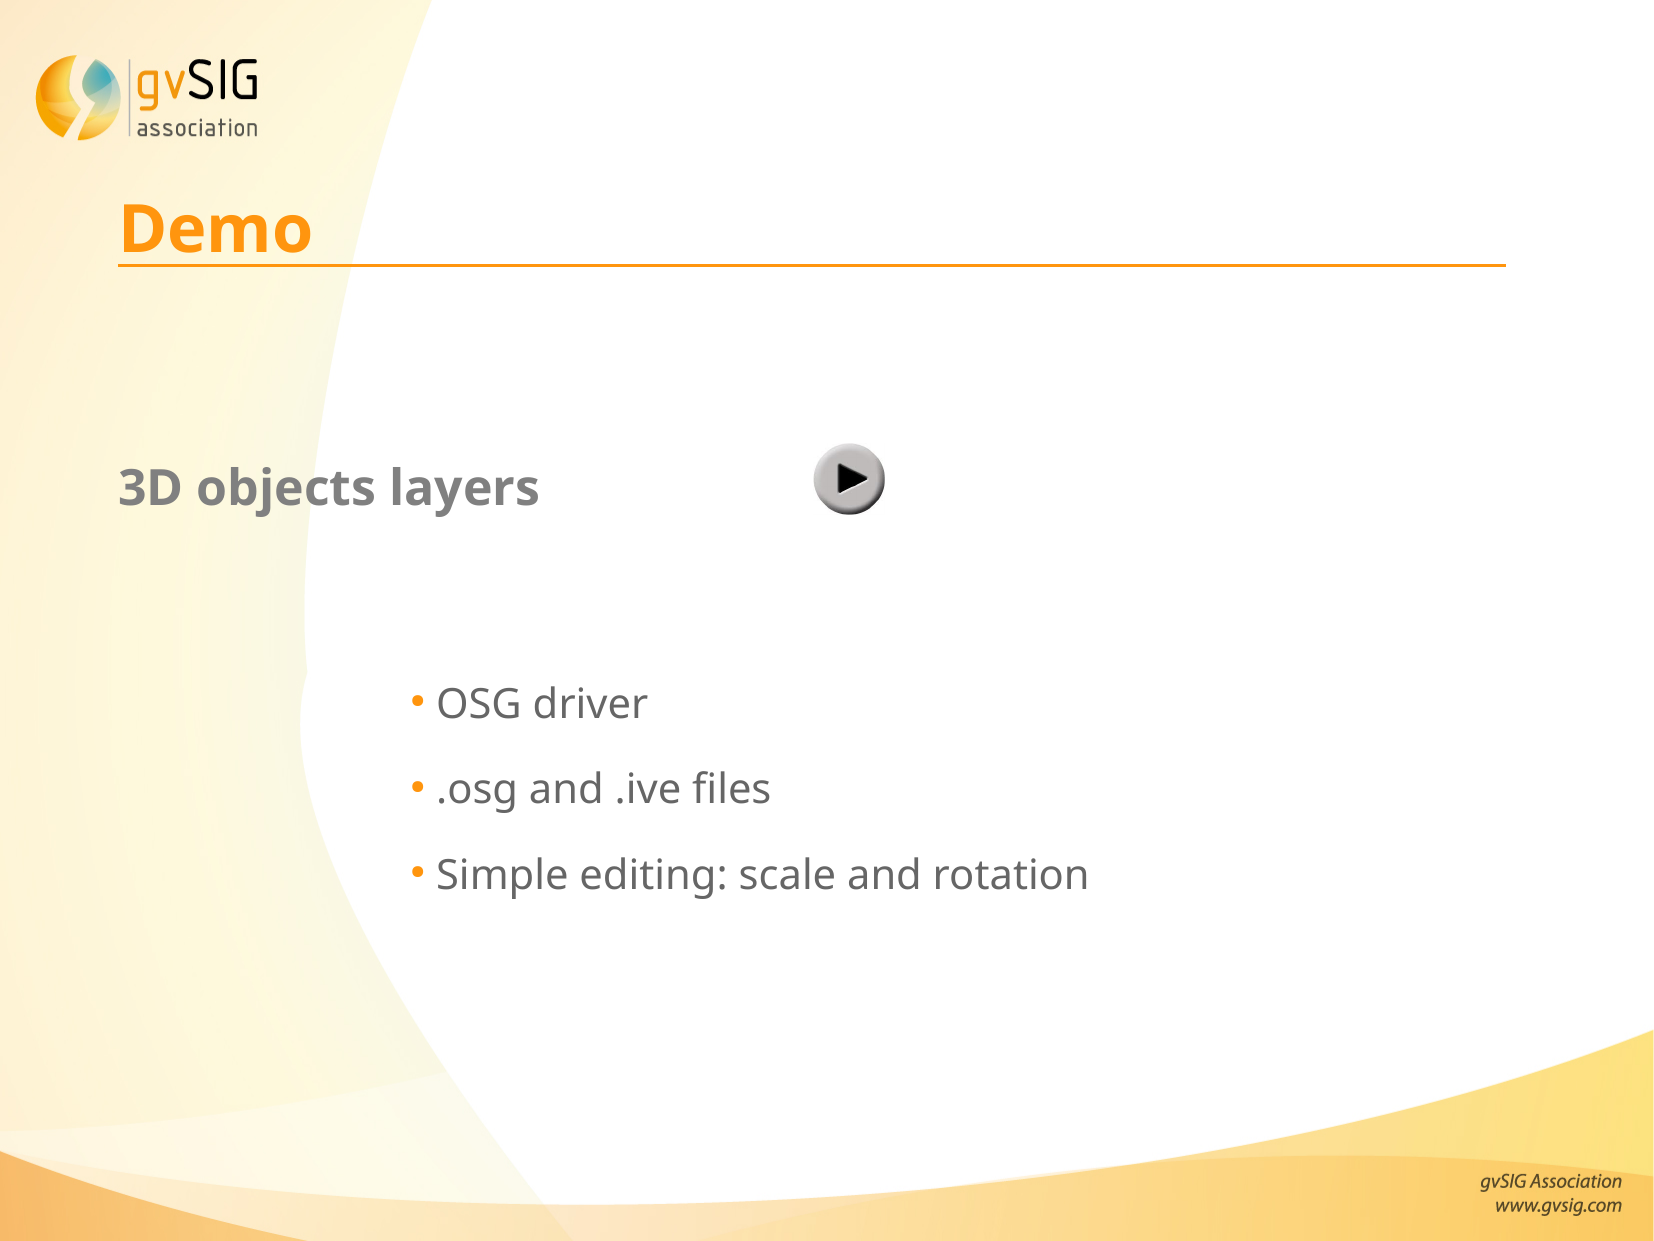

# Demo
3D objects layers
 OSG driver
 .osg and .ive files
 Simple editing: scale and rotation